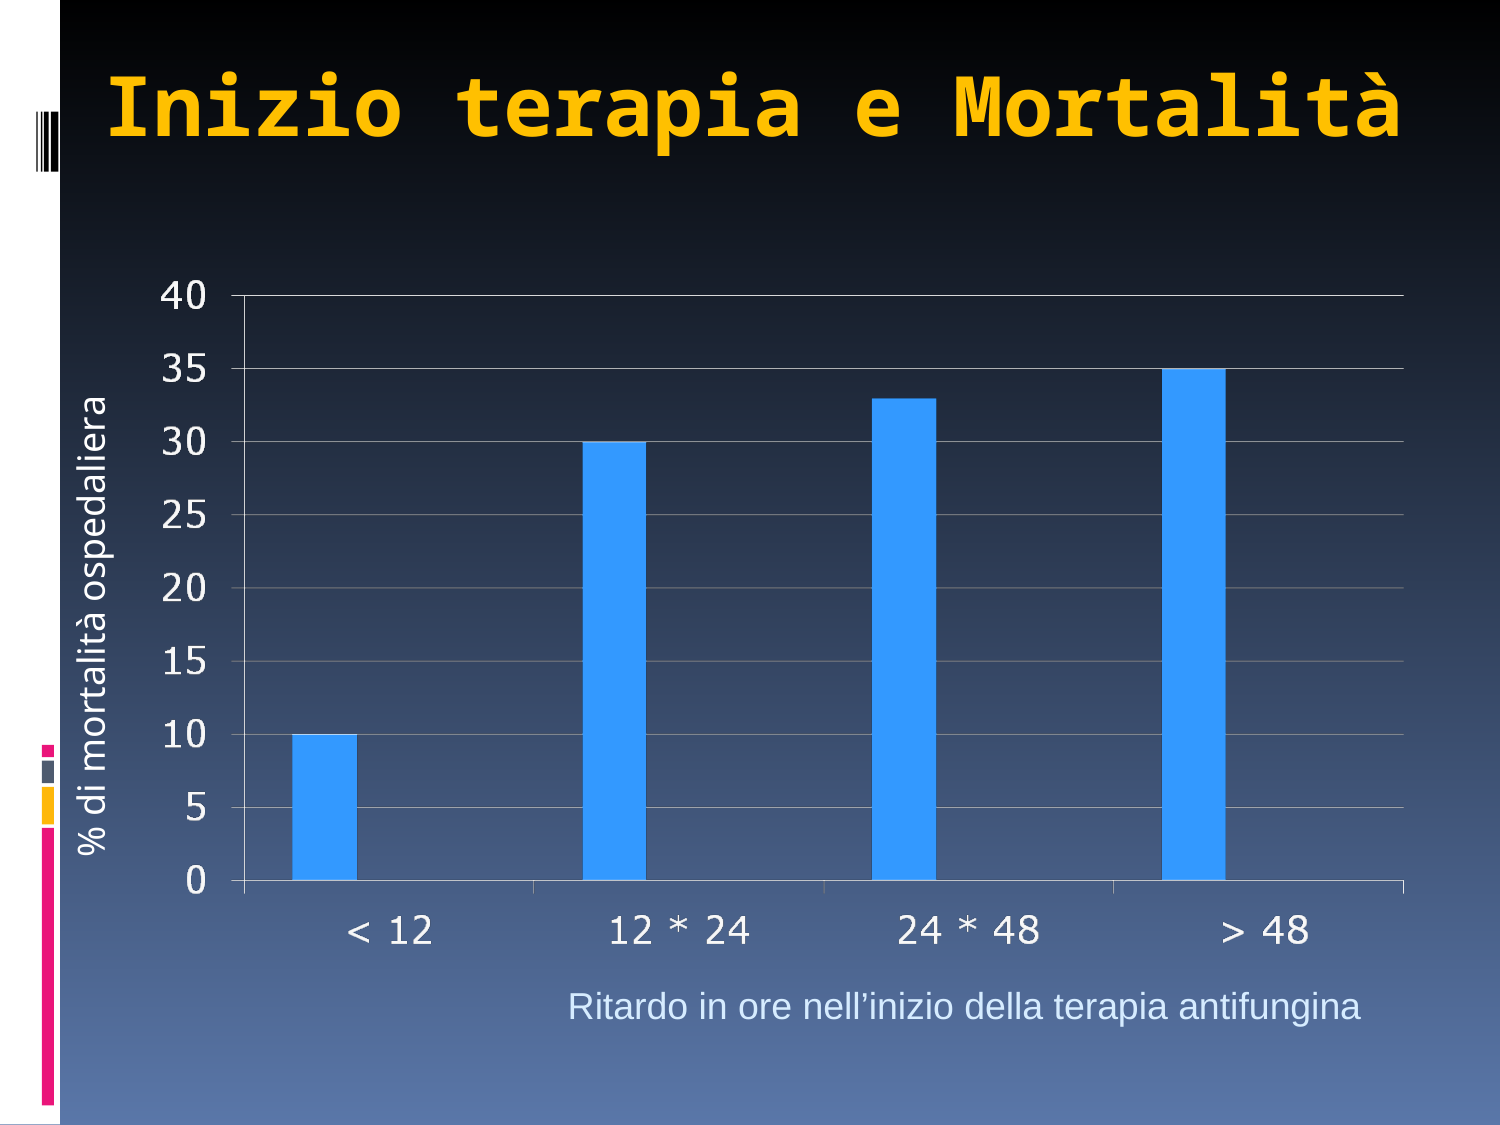

# Inizio terapia e Mortalità
 % di mortalità ospedaliera
Ritardo in ore nell’inizio della terapia antifungina